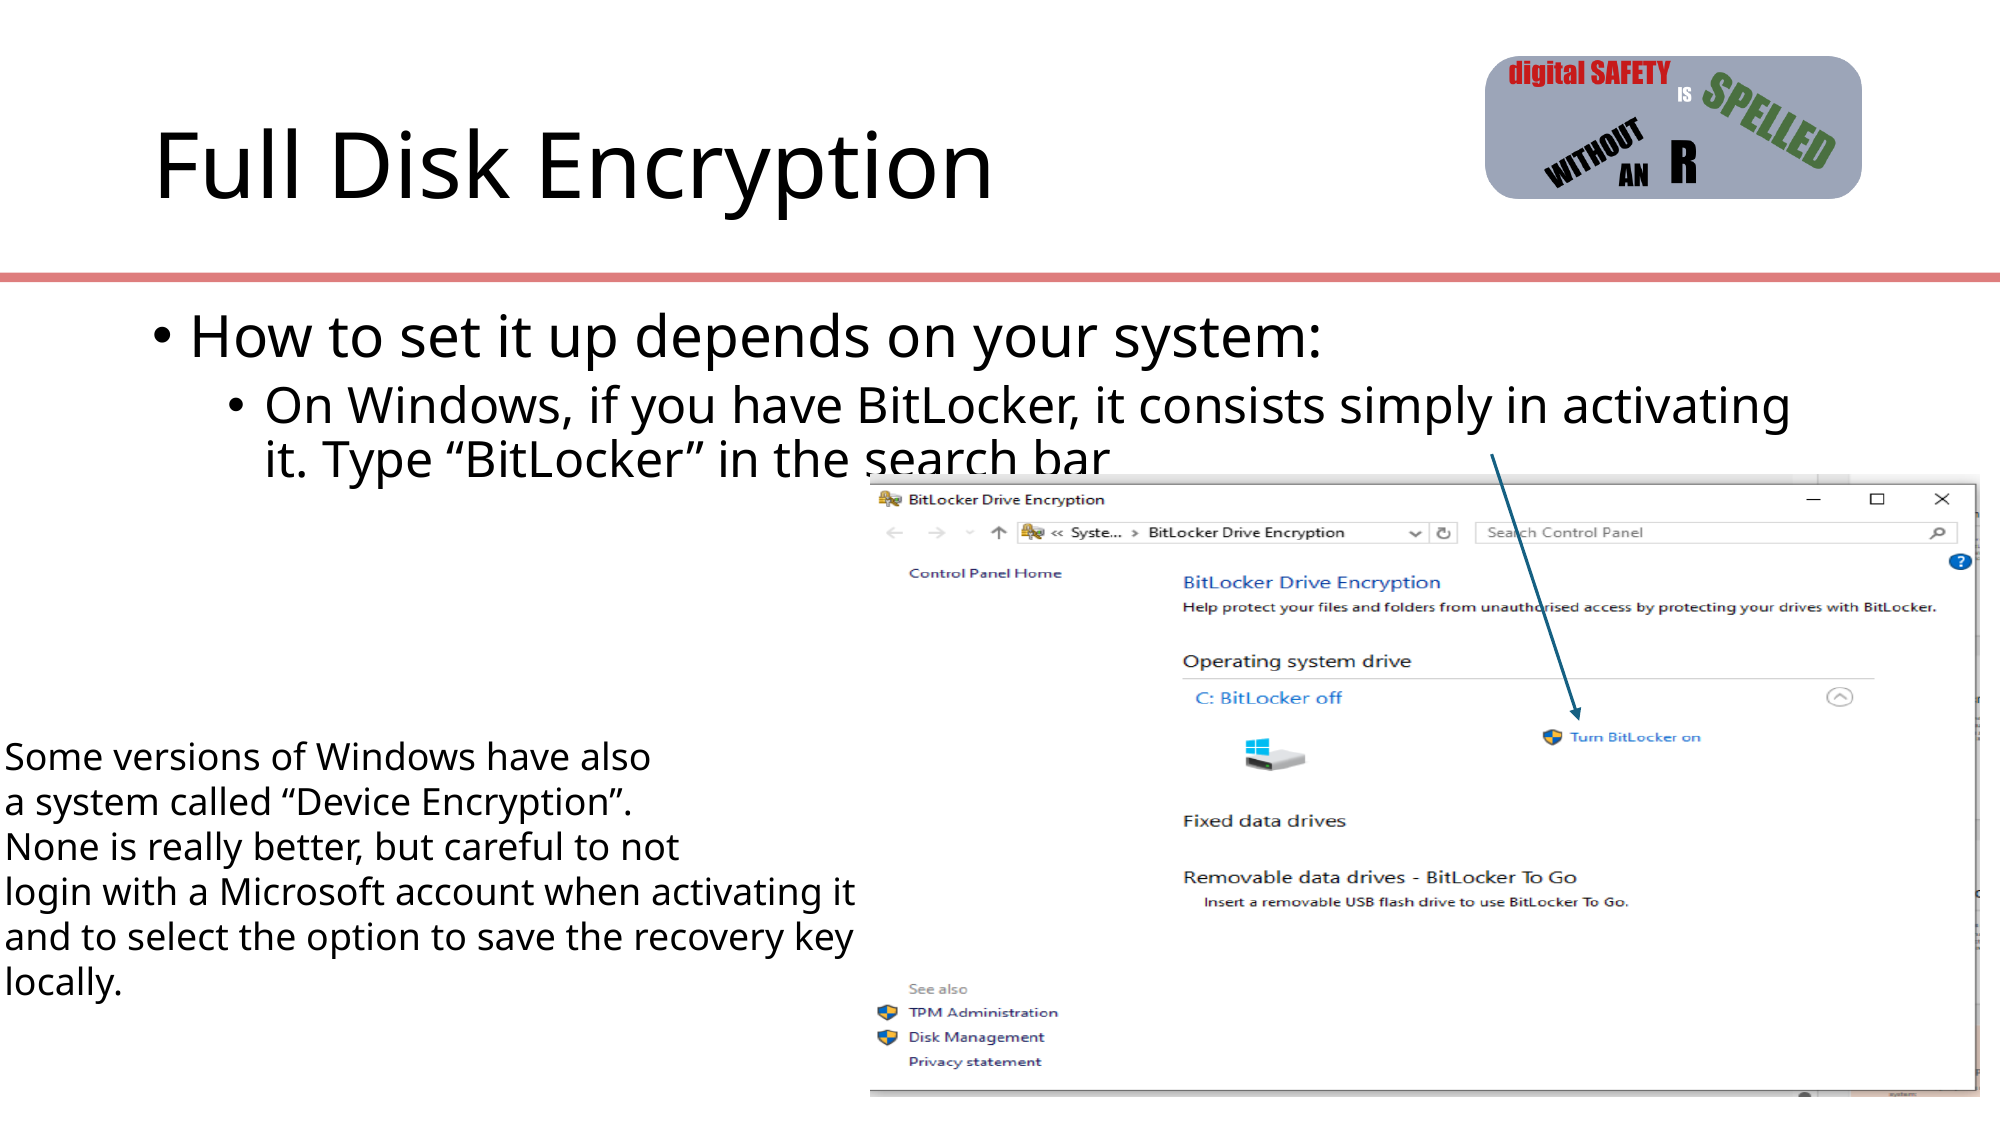

# Full Disk Encryption
How to set it up depends on your system:
On Windows, if you have BitLocker, it consists simply in activating it. Type “BitLocker” in the search bar
Some versions of Windows have also
a system called “Device Encryption”.
None is really better, but careful to not
login with a Microsoft account when activating it
and to select the option to save the recovery key
locally.